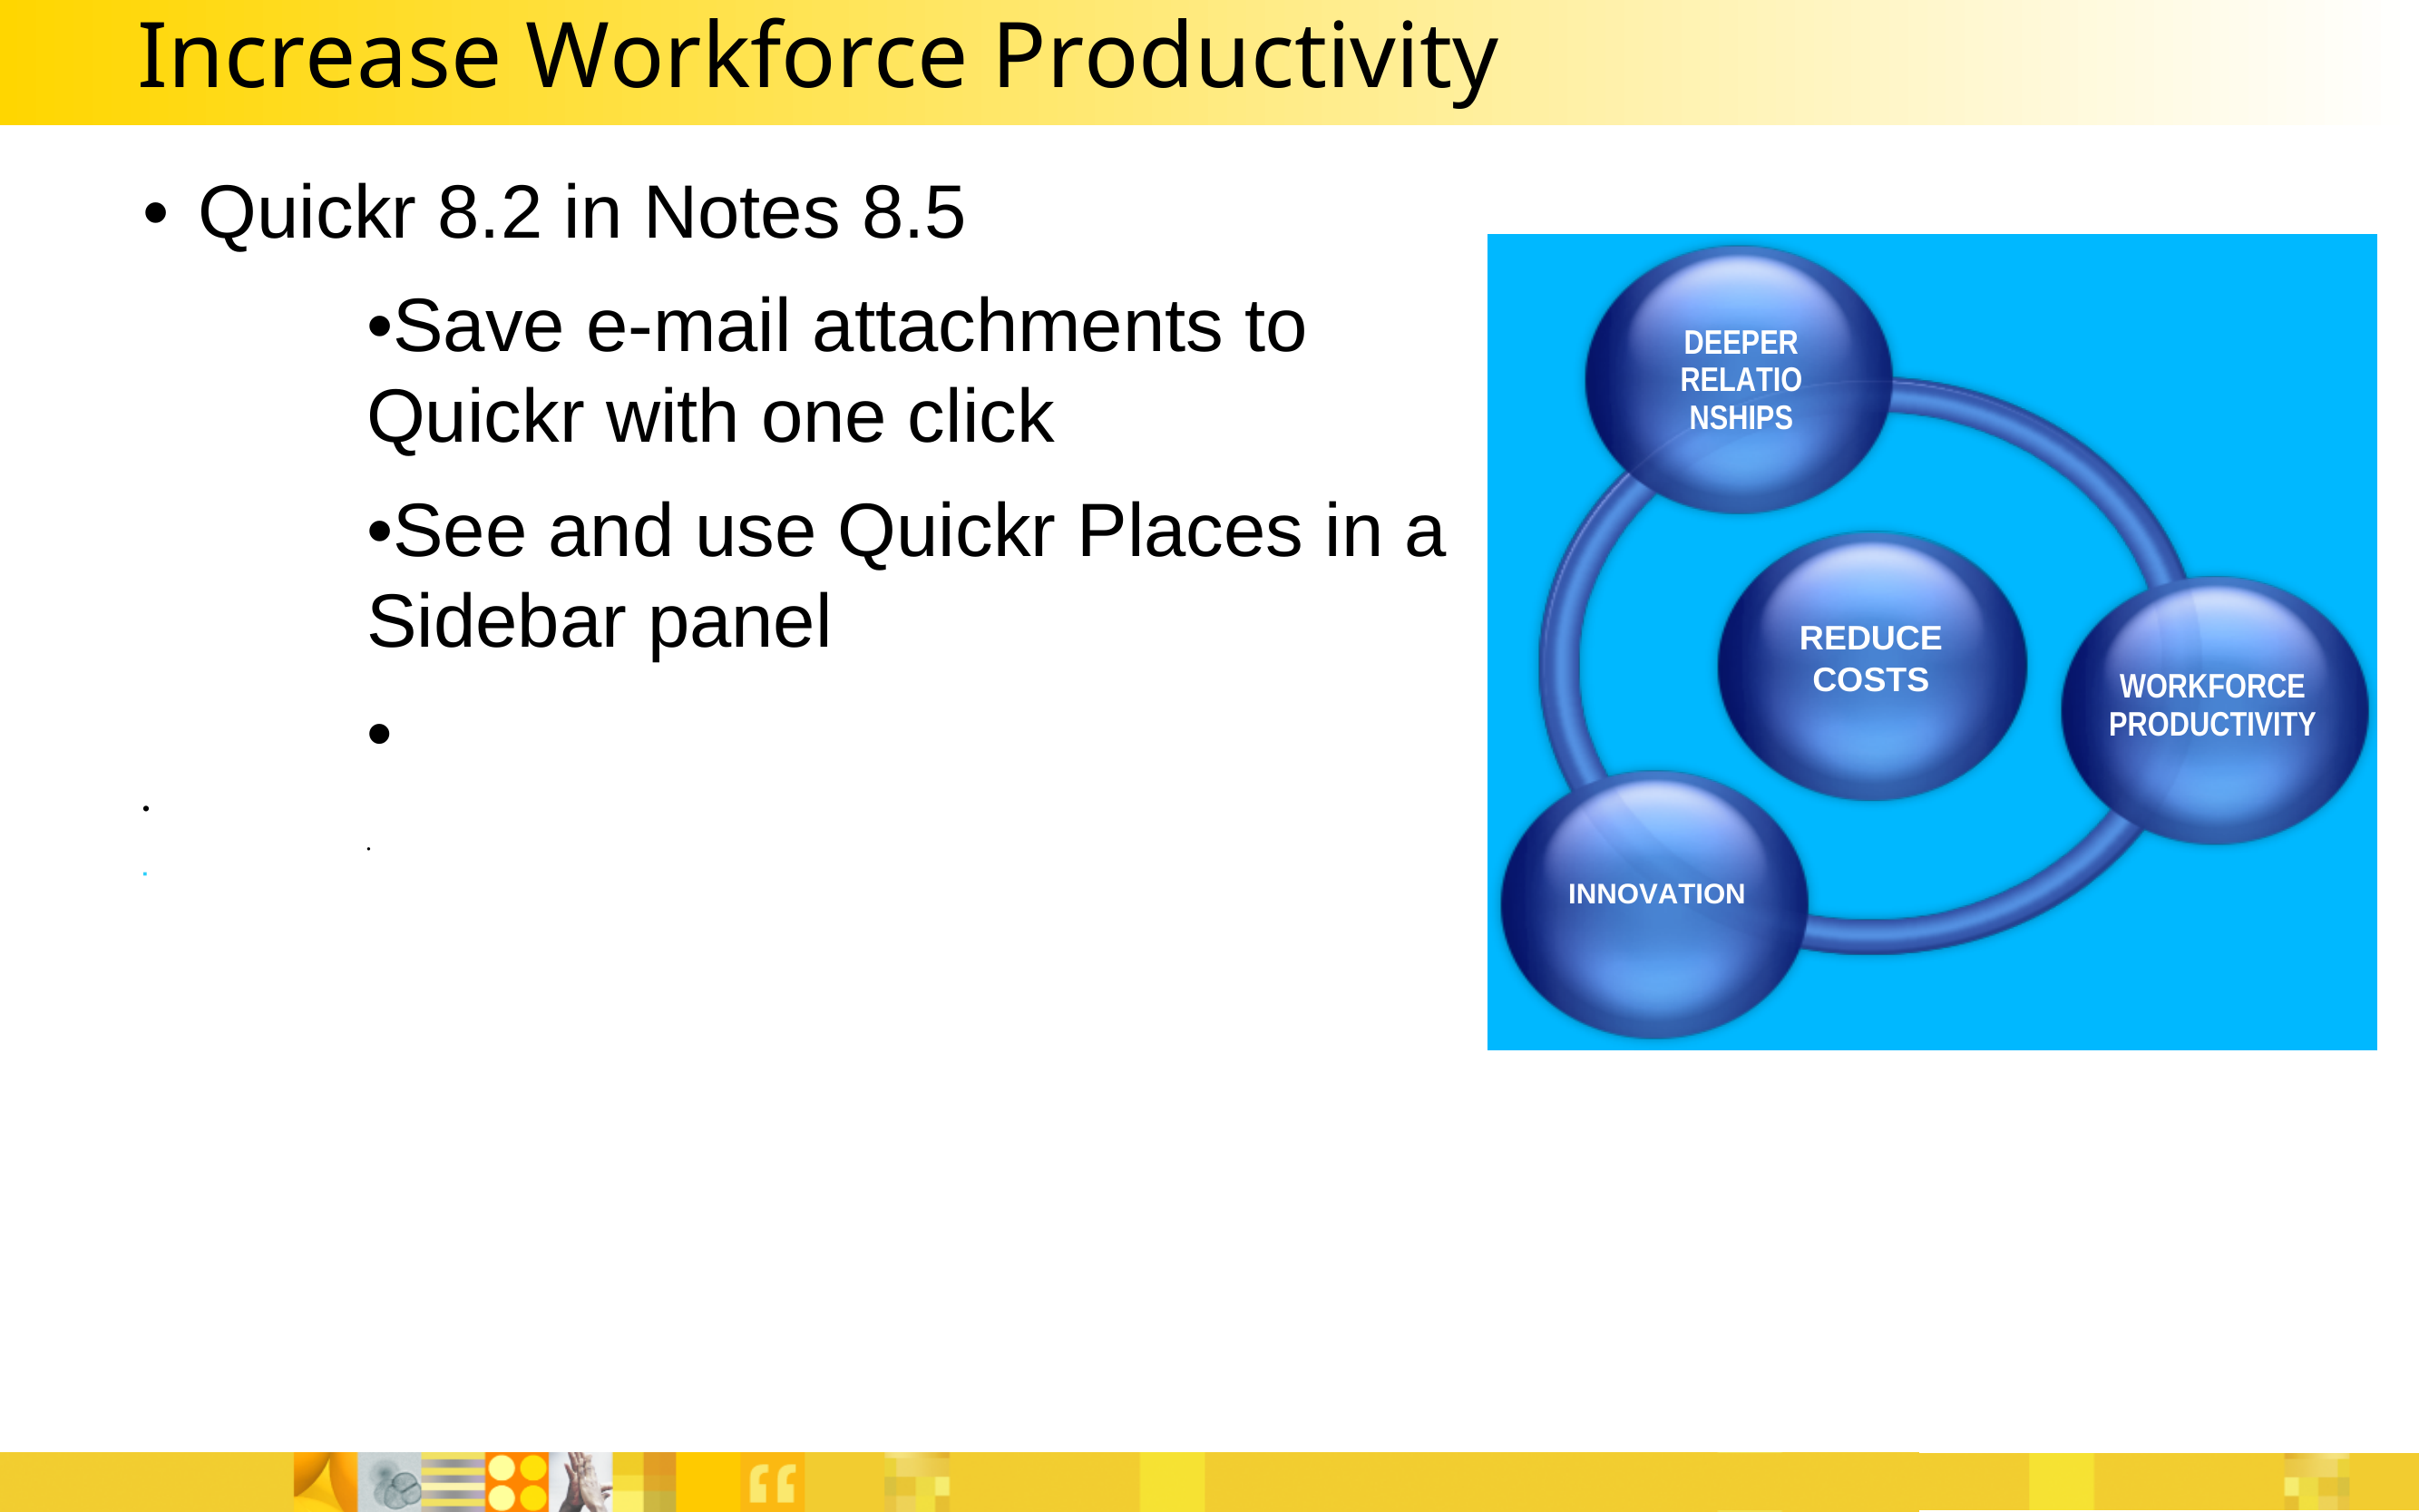

# Increase Workforce Productivity
Quickr 8.2 in Notes 8.5
Save e-mail attachments to Quickr with one click
See and use Quickr Places in a Sidebar panel
DEEPER
RELATIONSHIPS
REDUCE
COSTS
WORKFORCE
PRODUCTIVITY
INNOVATION